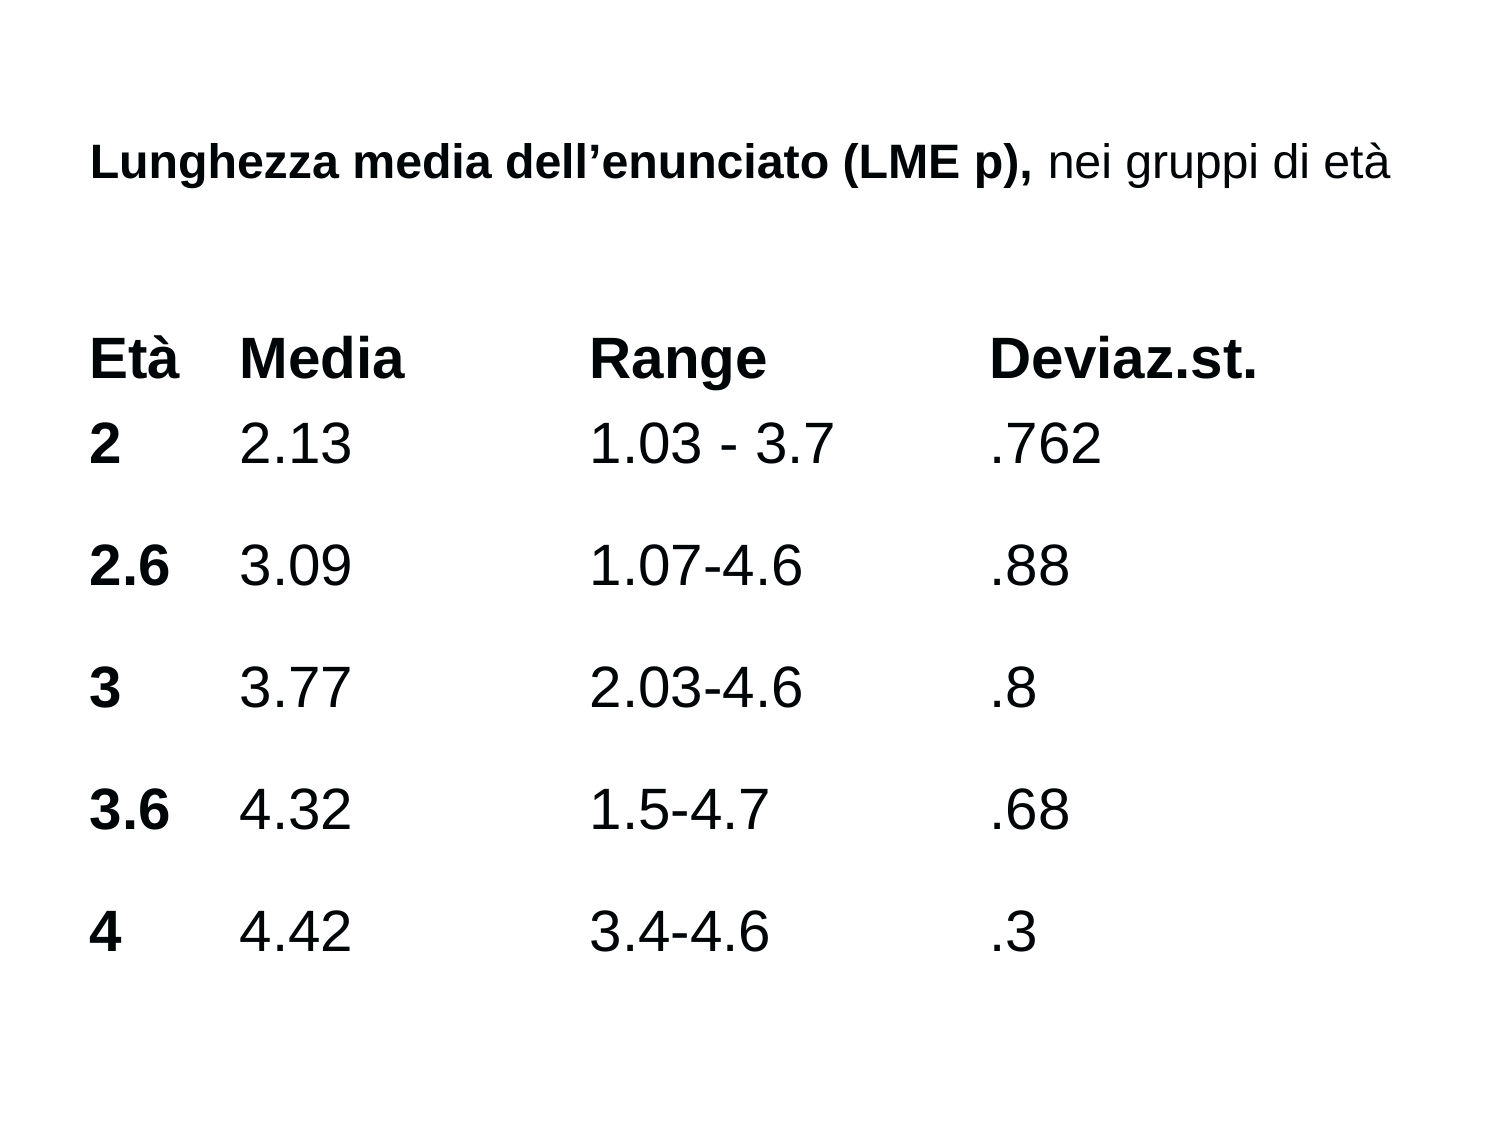

Lunghezza media dell’enunciato (LME p), nei gruppi di età
| Età | Media | Range | Deviaz.st. |
| --- | --- | --- | --- |
| 2 | 2.13 | 1.03 - 3.7 | .762 |
| 2.6 | 3.09 | 1.07-4.6 | .88 |
| 3 | 3.77 | 2.03-4.6 | .8 |
| 3.6 | 4.32 | 1.5-4.7 | .68 |
| 4 | 4.42 | 3.4-4.6 | .3 |